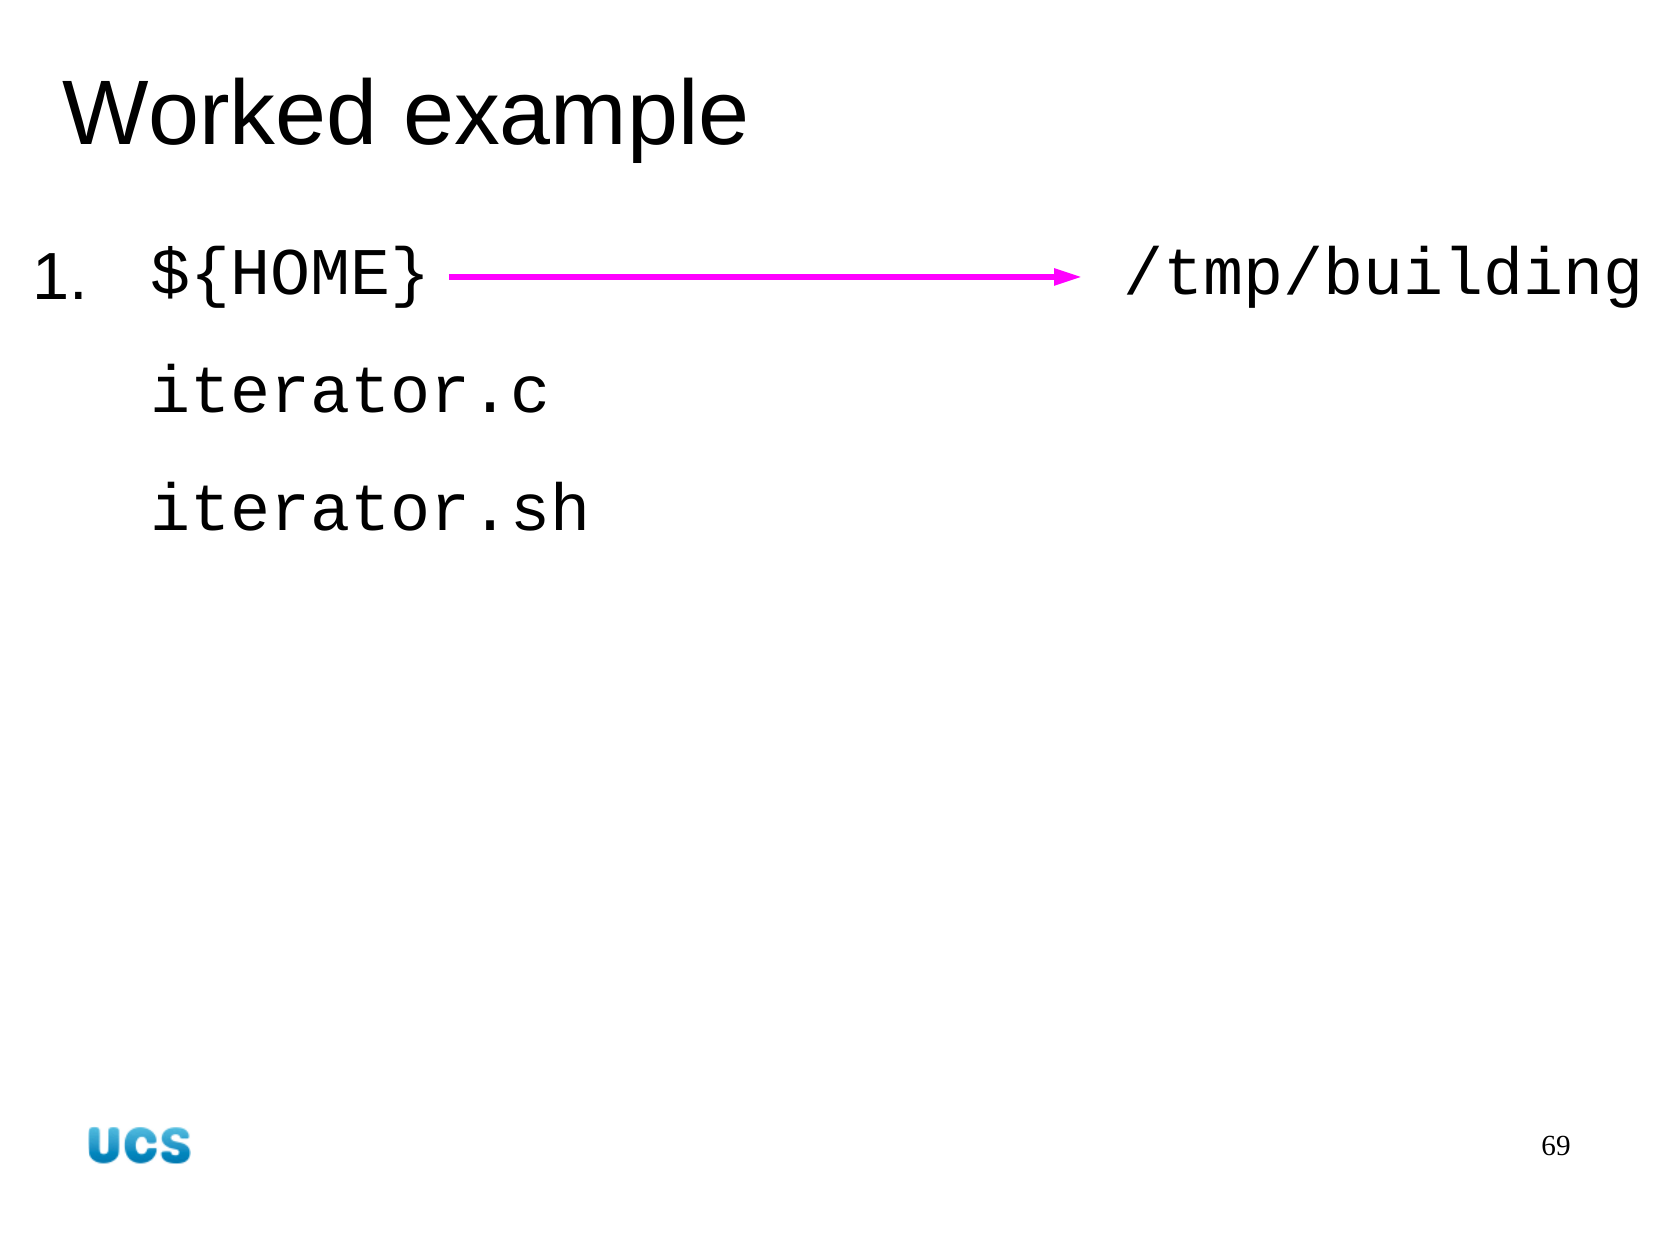

Worked example
1.
${HOME}
 /tmp/building
iterator.c
iterator.sh
69